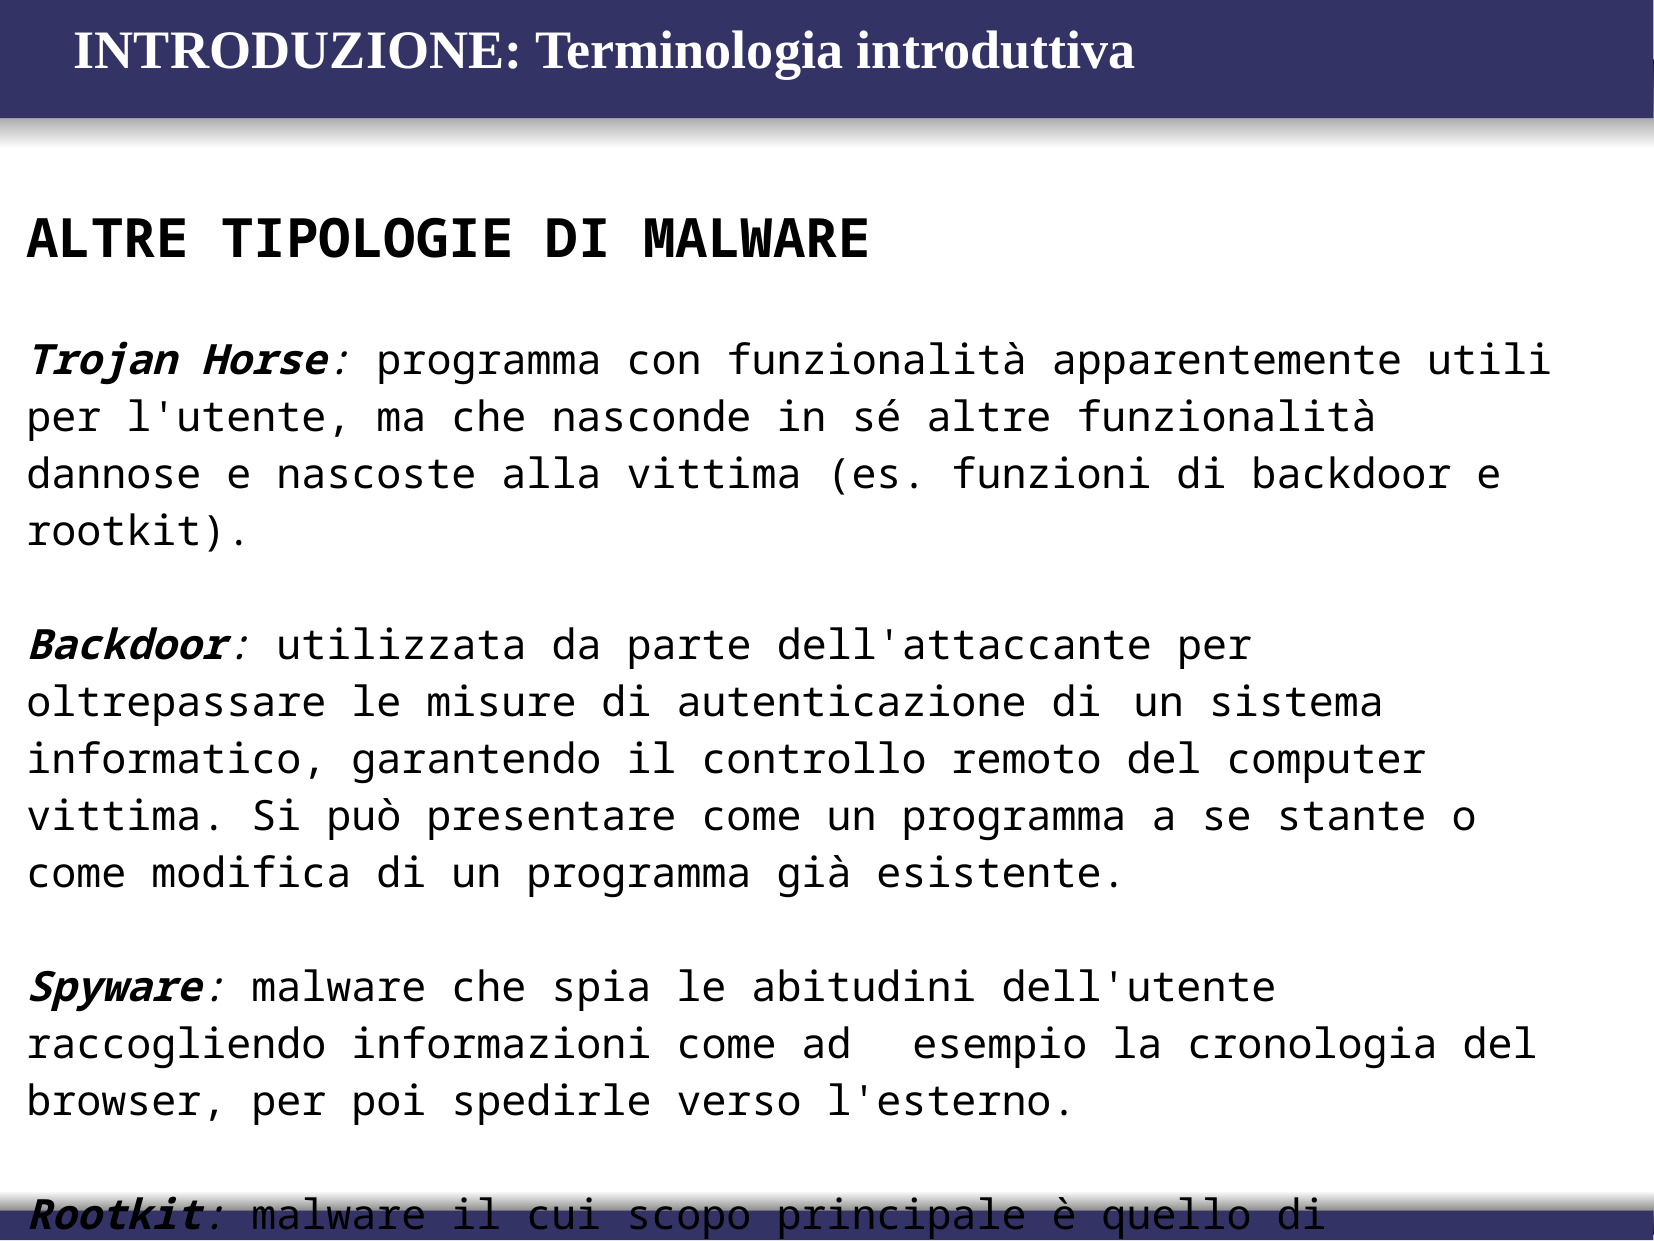

INTRODUZIONE: Terminologia introduttiva
ALTRE TIPOLOGIE DI MALWARE
Trojan Horse: programma con funzionalità apparentemente utili per l'utente, ma che nasconde in sé altre funzionalità 	dannose e nascoste alla vittima (es. funzioni di backdoor e 	rootkit).
Backdoor: utilizzata da parte dell'attaccante per 	oltrepassare le misure di autenticazione di 	un sistema 	informatico, garantendo il controllo remoto del computer 	vittima. Si può presentare come un programma a se stante o 	come modifica di un programma già esistente.
Spyware: malware che spia le abitudini dell'utente 	raccogliendo informazioni come ad 	esempio la cronologia del 	browser, per poi spedirle verso l'esterno.
Rootkit: malware il cui scopo principale è quello di 	nascondere il fatto che il sistema è stato compromesso.